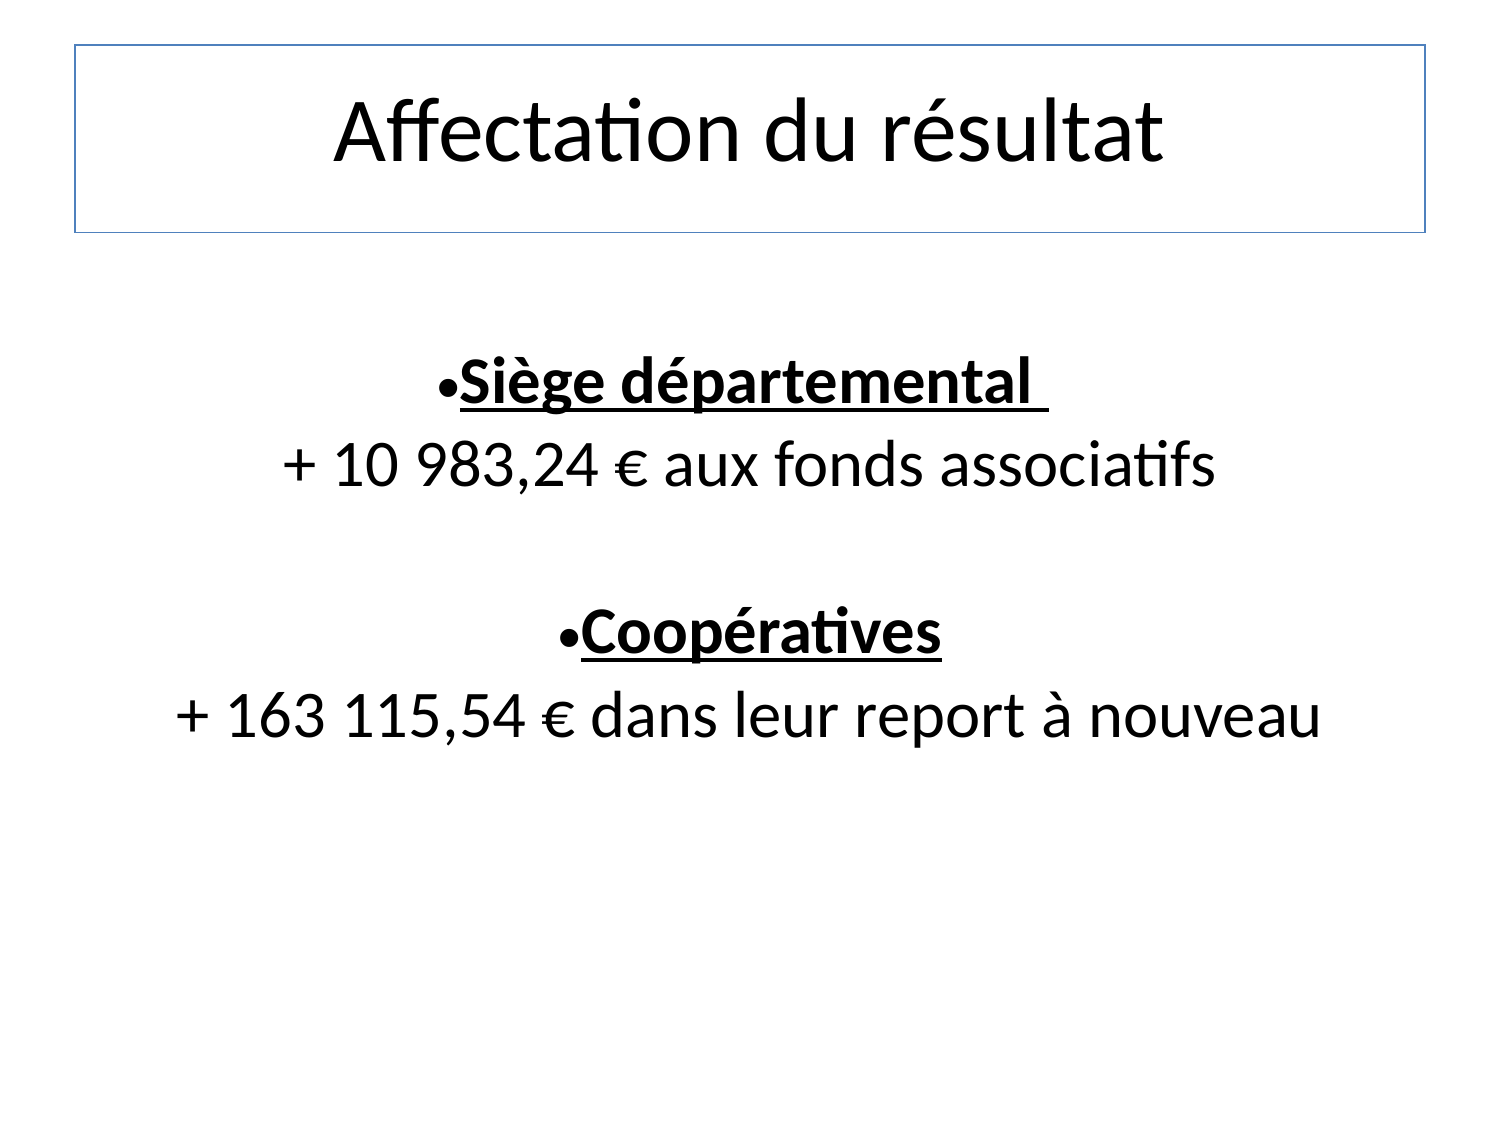

Affectation du résultat
Siège départemental
+ 10 983,24 € aux fonds associatifs
Coopératives
+ 163 115,54 € dans leur report à nouveau